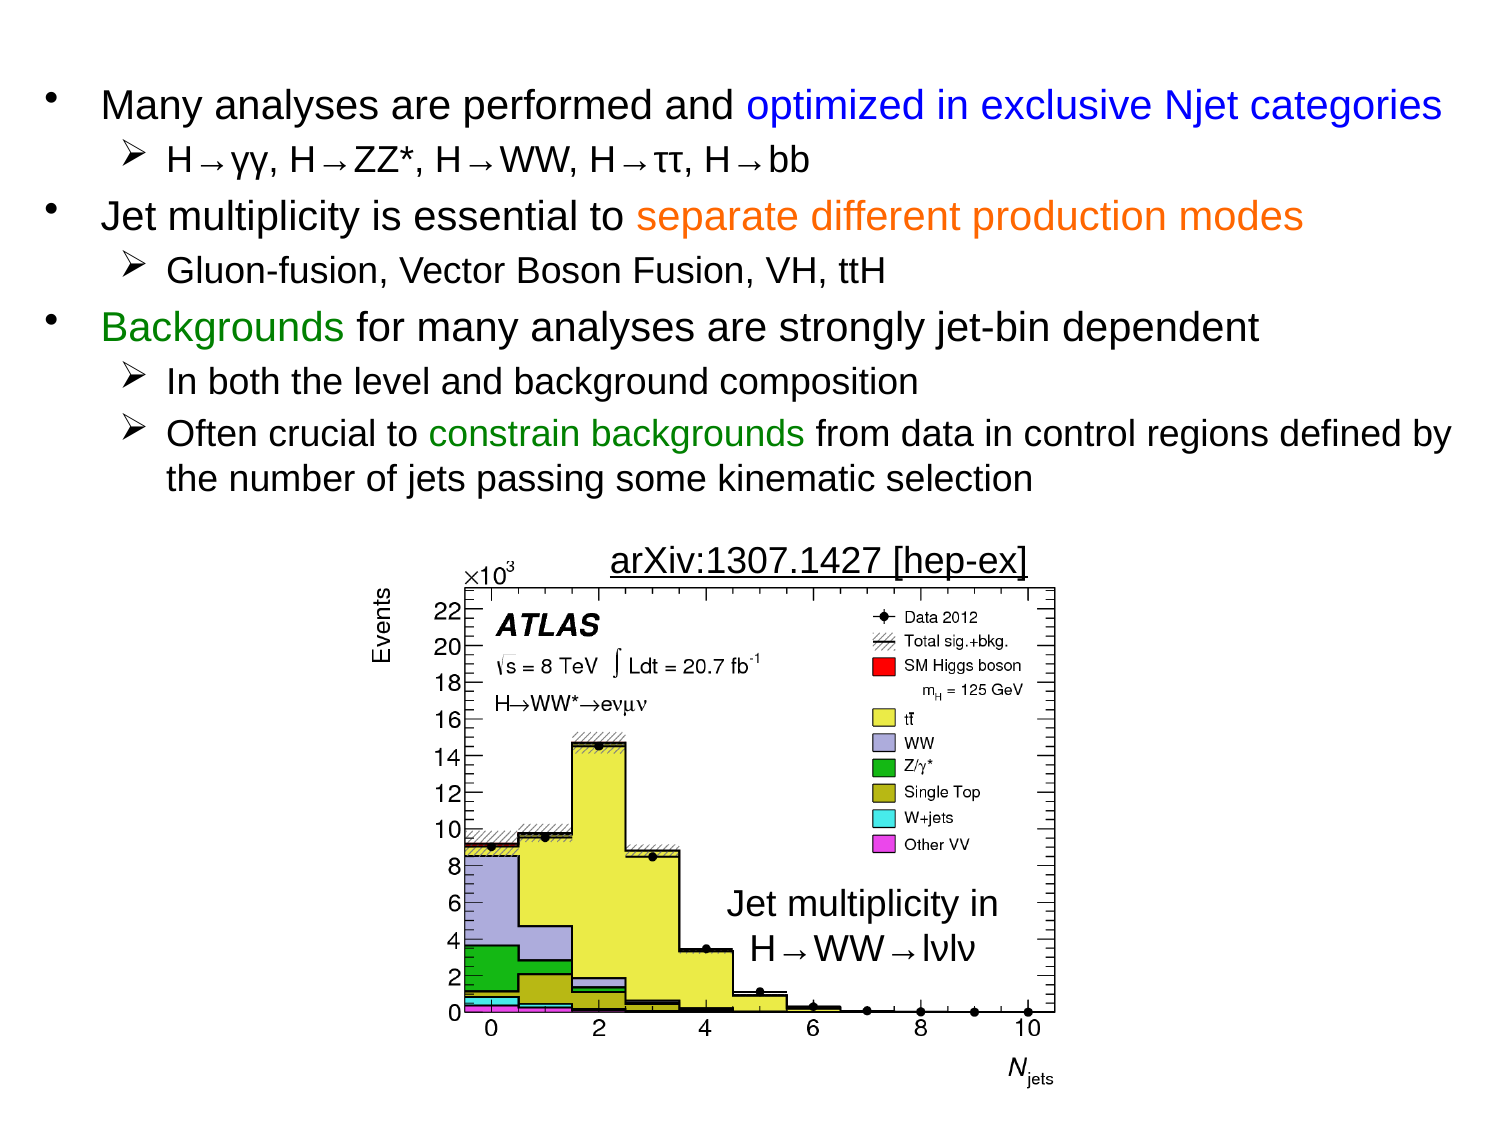

# Many analyses are performed and optimized in exclusive Njet categories
H→γγ, H→ZZ*, H→WW, H→ττ, H→bb
Jet multiplicity is essential to separate different production modes
Gluon-fusion, Vector Boson Fusion, VH, ttH
Backgrounds for many analyses are strongly jet-bin dependent
In both the level and background composition
Often crucial to constrain backgrounds from data in control regions defined by the number of jets passing some kinematic selection
arXiv:1307.1427 [hep-ex]
Jet multiplicity in H→WW→lνlν